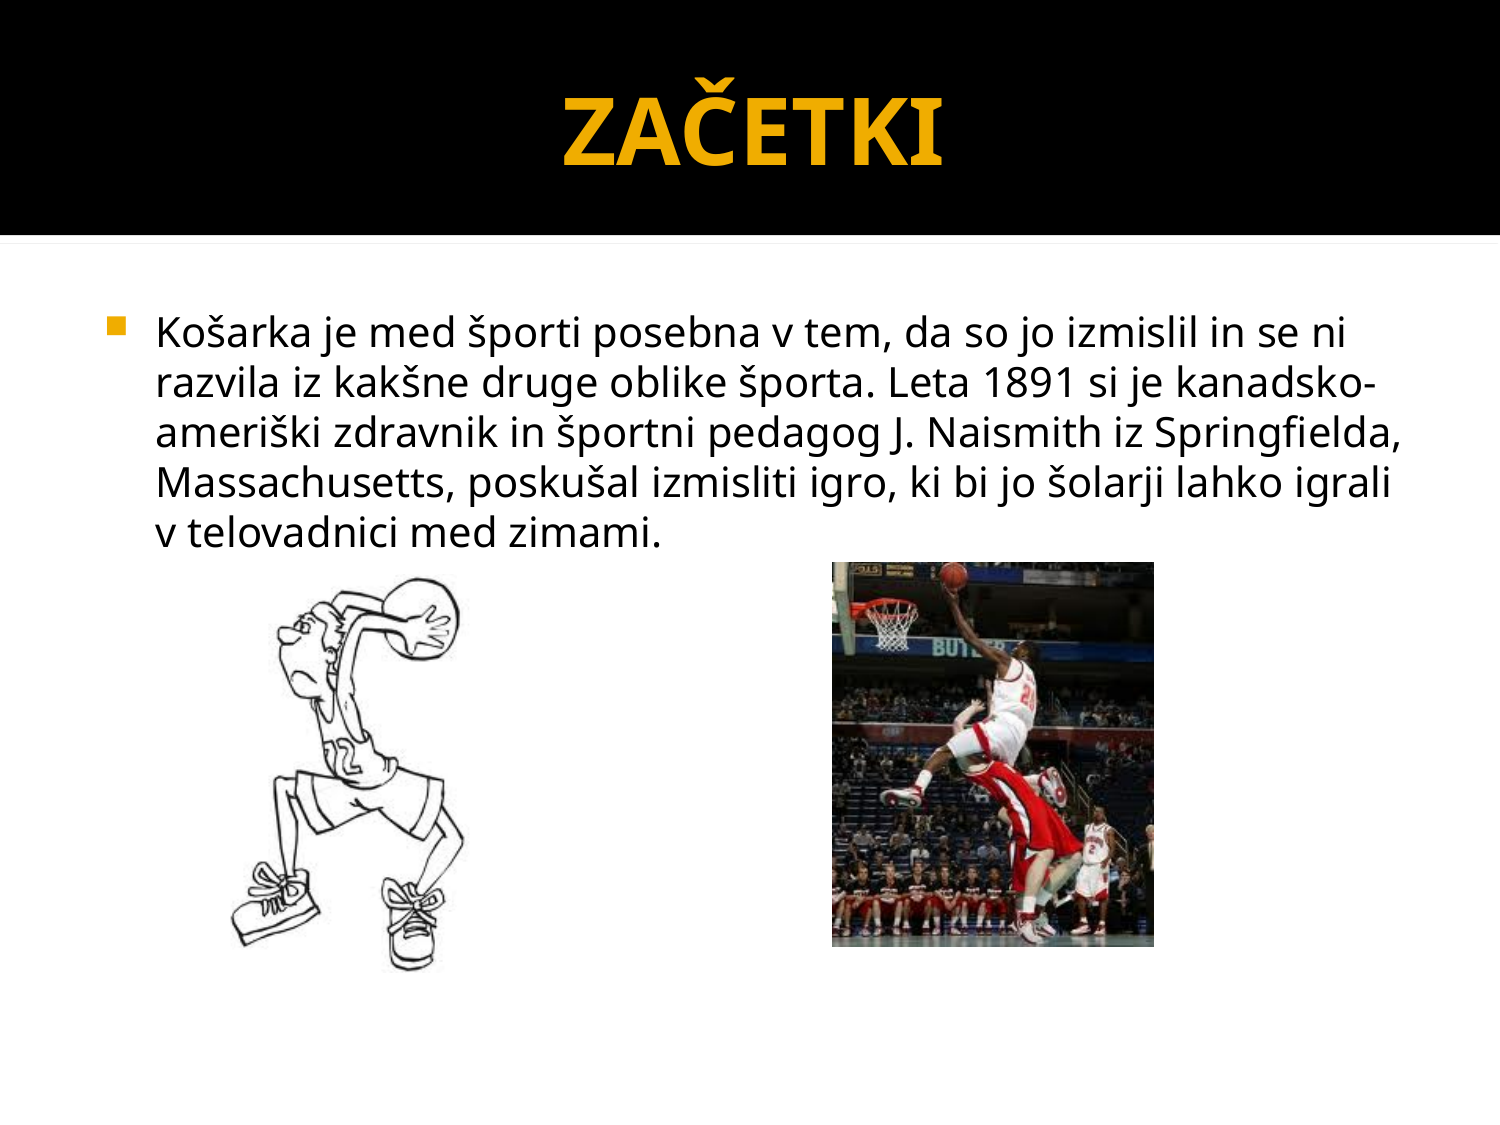

# ZAČETKI
Košarka je med športi posebna v tem, da so jo izmislil in se ni razvila iz kakšne druge oblike športa. Leta 1891 si je kanadsko-ameriški zdravnik in športni pedagog J. Naismith iz Springfielda, Massachusetts, poskušal izmisliti igro, ki bi jo šolarji lahko igrali v telovadnici med zimami.